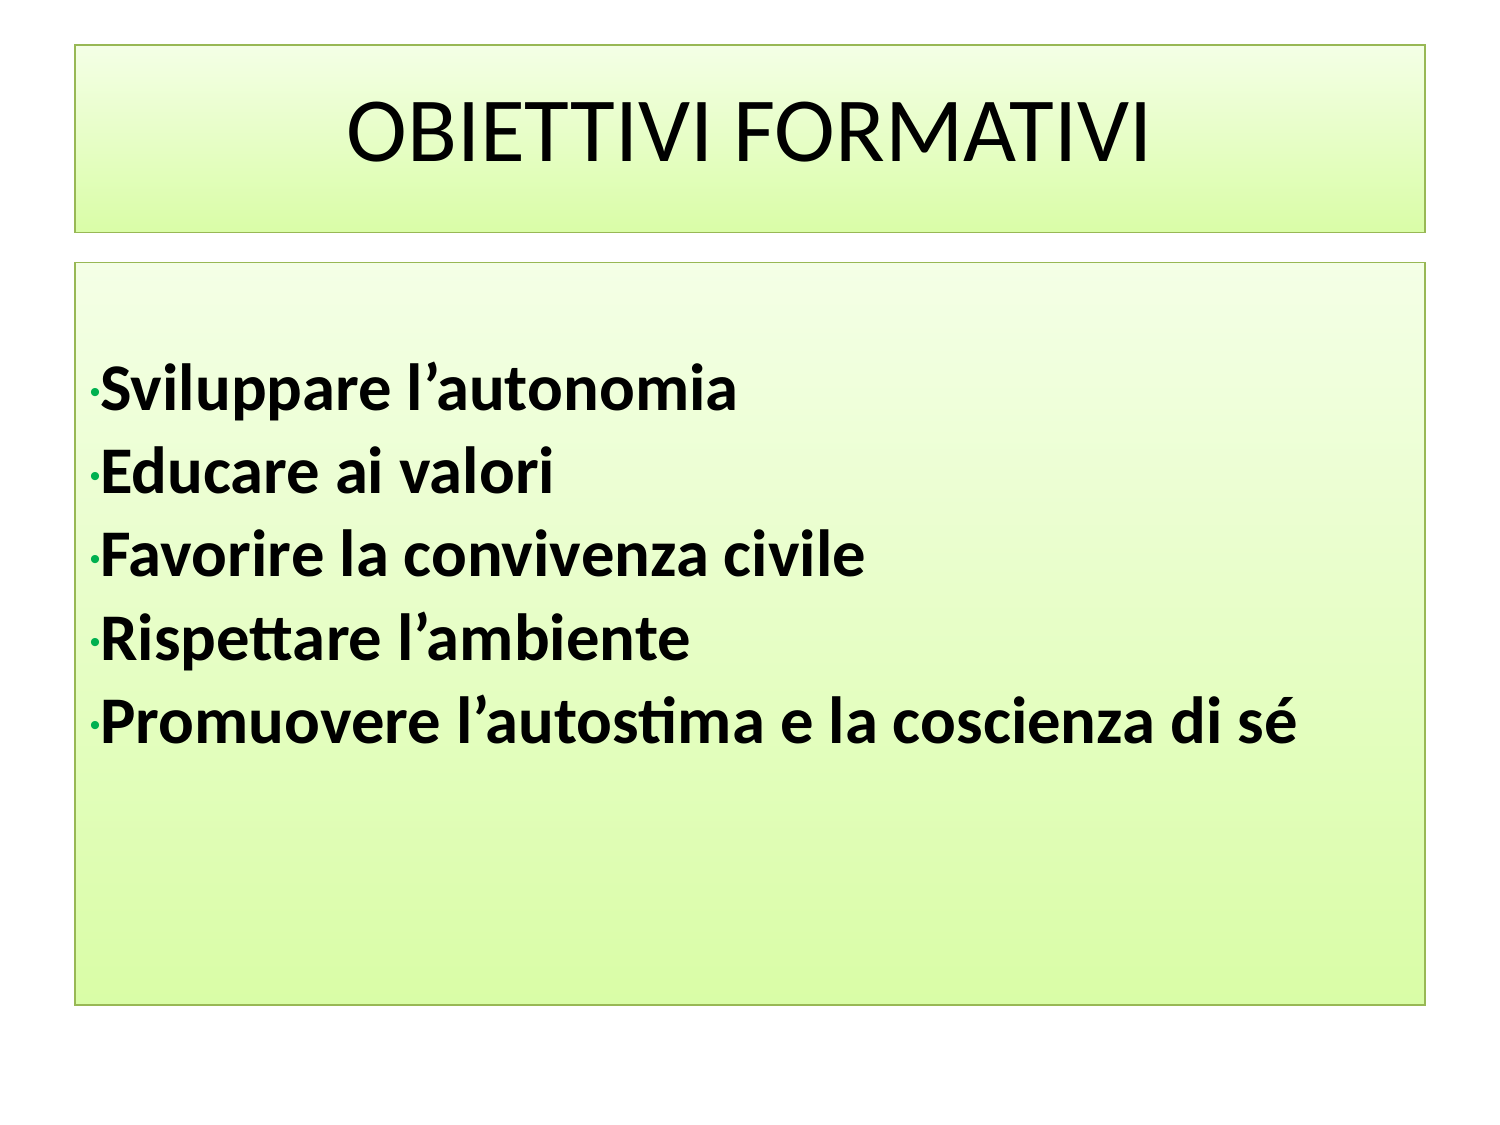

OBIETTIVI FORMATIVI
Sviluppare l’autonomia
Educare ai valori
Favorire la convivenza civile
Rispettare l’ambiente
Promuovere l’autostima e la coscienza di sé